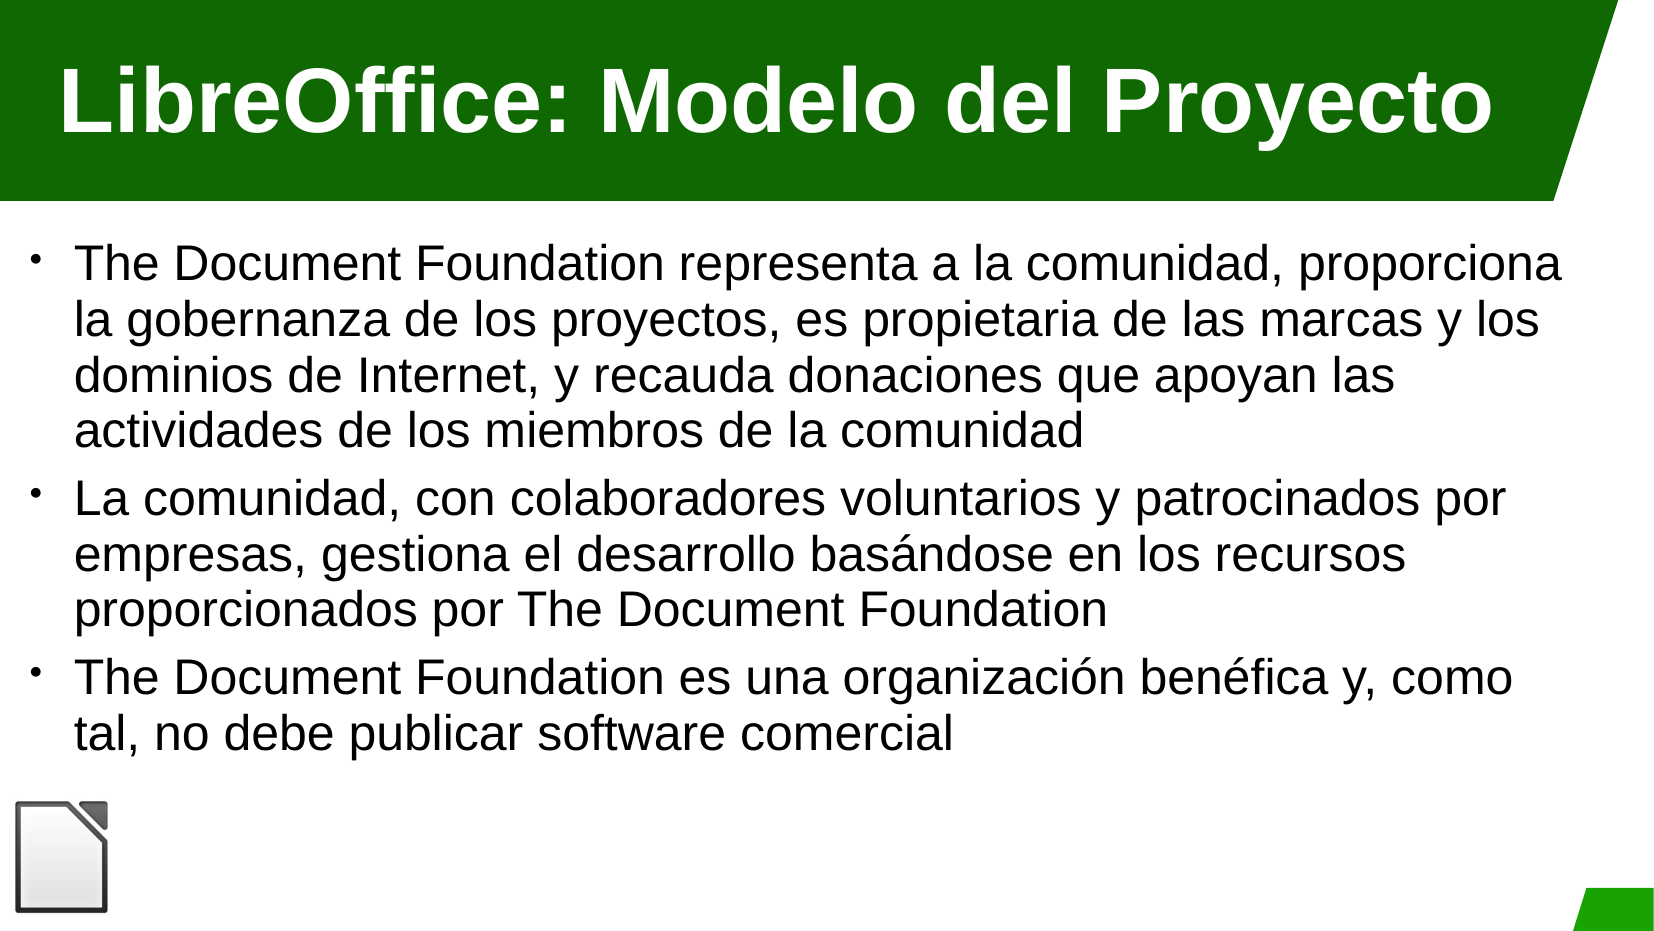

# LibreOffice: Modelo del Proyecto
The Document Foundation representa a la comunidad, proporciona la gobernanza de los proyectos, es propietaria de las marcas y los dominios de Internet, y recauda donaciones que apoyan las actividades de los miembros de la comunidad
La comunidad, con colaboradores voluntarios y patrocinados por empresas, gestiona el desarrollo basándose en los recursos proporcionados por The Document Foundation
The Document Foundation es una organización benéfica y, como tal, no debe publicar software comercial